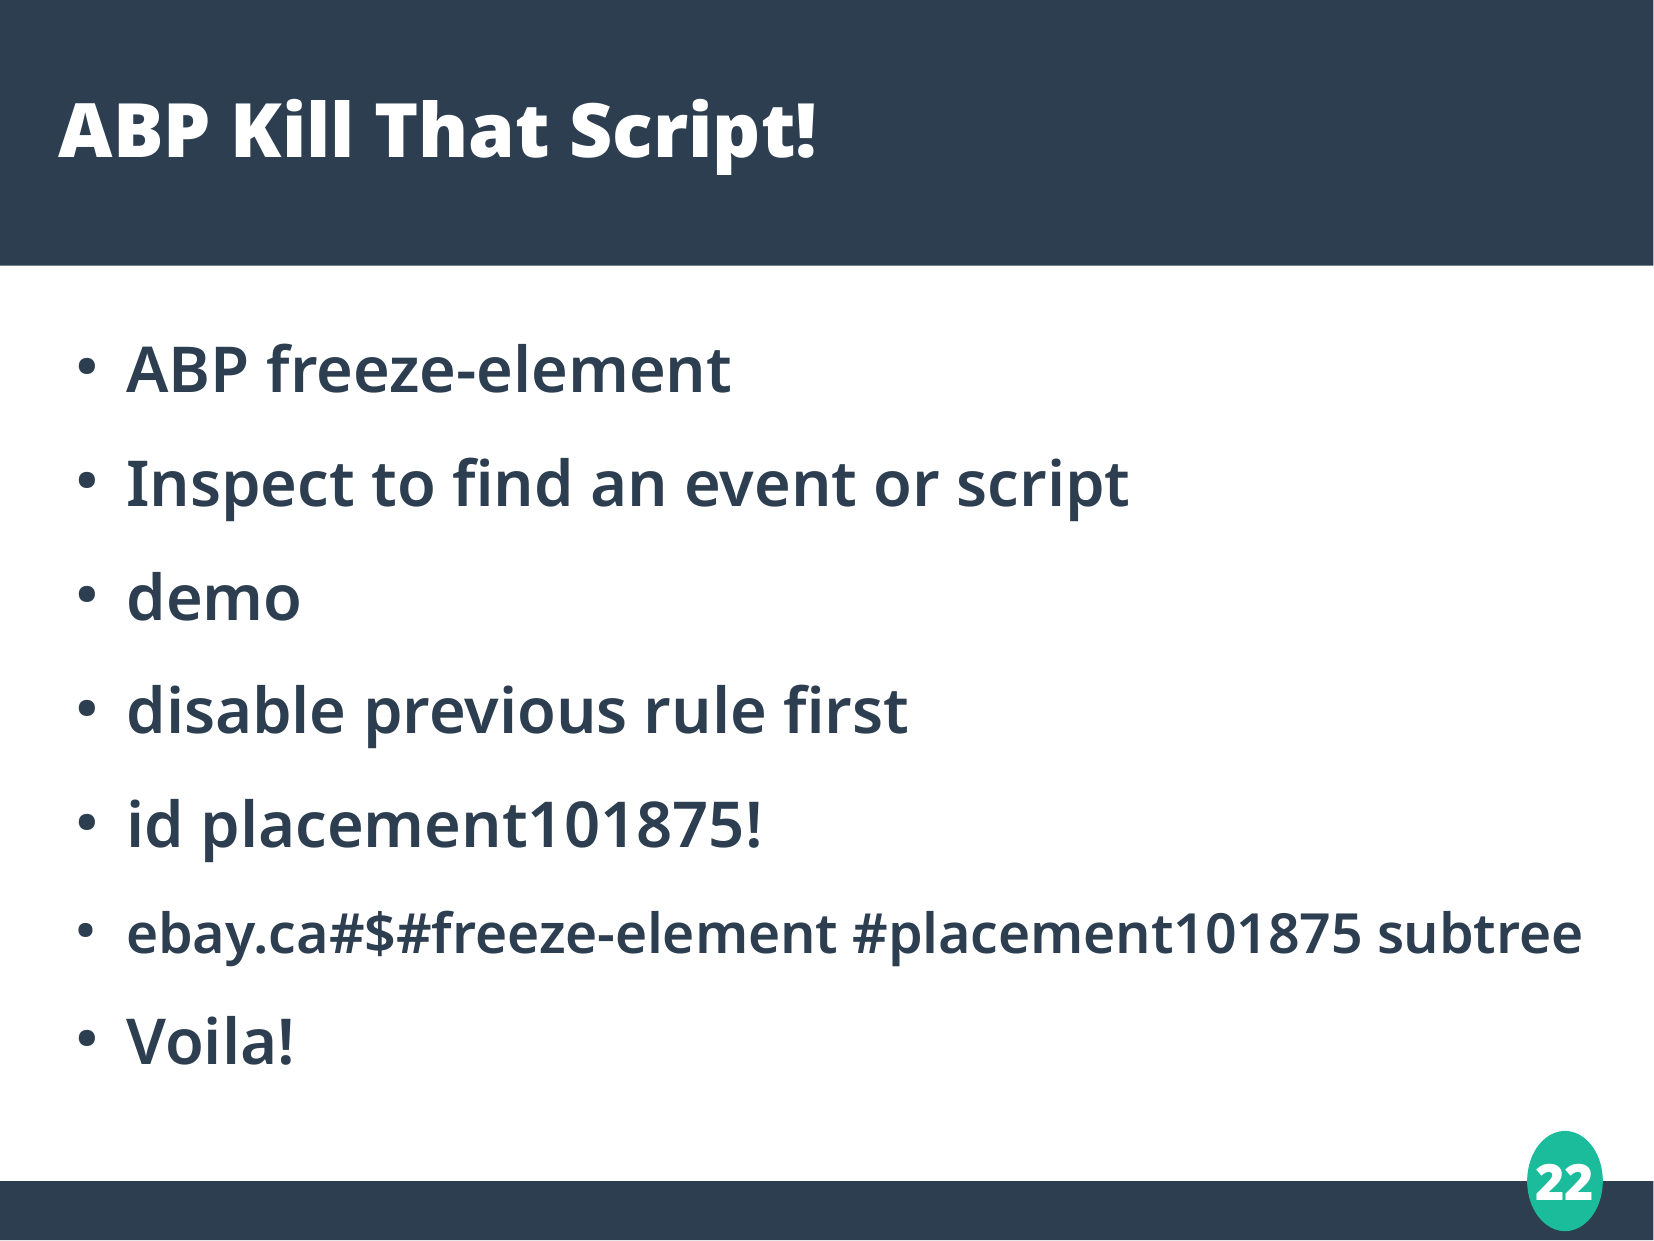

# ABP Kill That Script!
ABP freeze-element
Inspect to find an event or script
demo
disable previous rule first
id placement101875!
ebay.ca#$#freeze-element #placement101875 subtree
Voila!